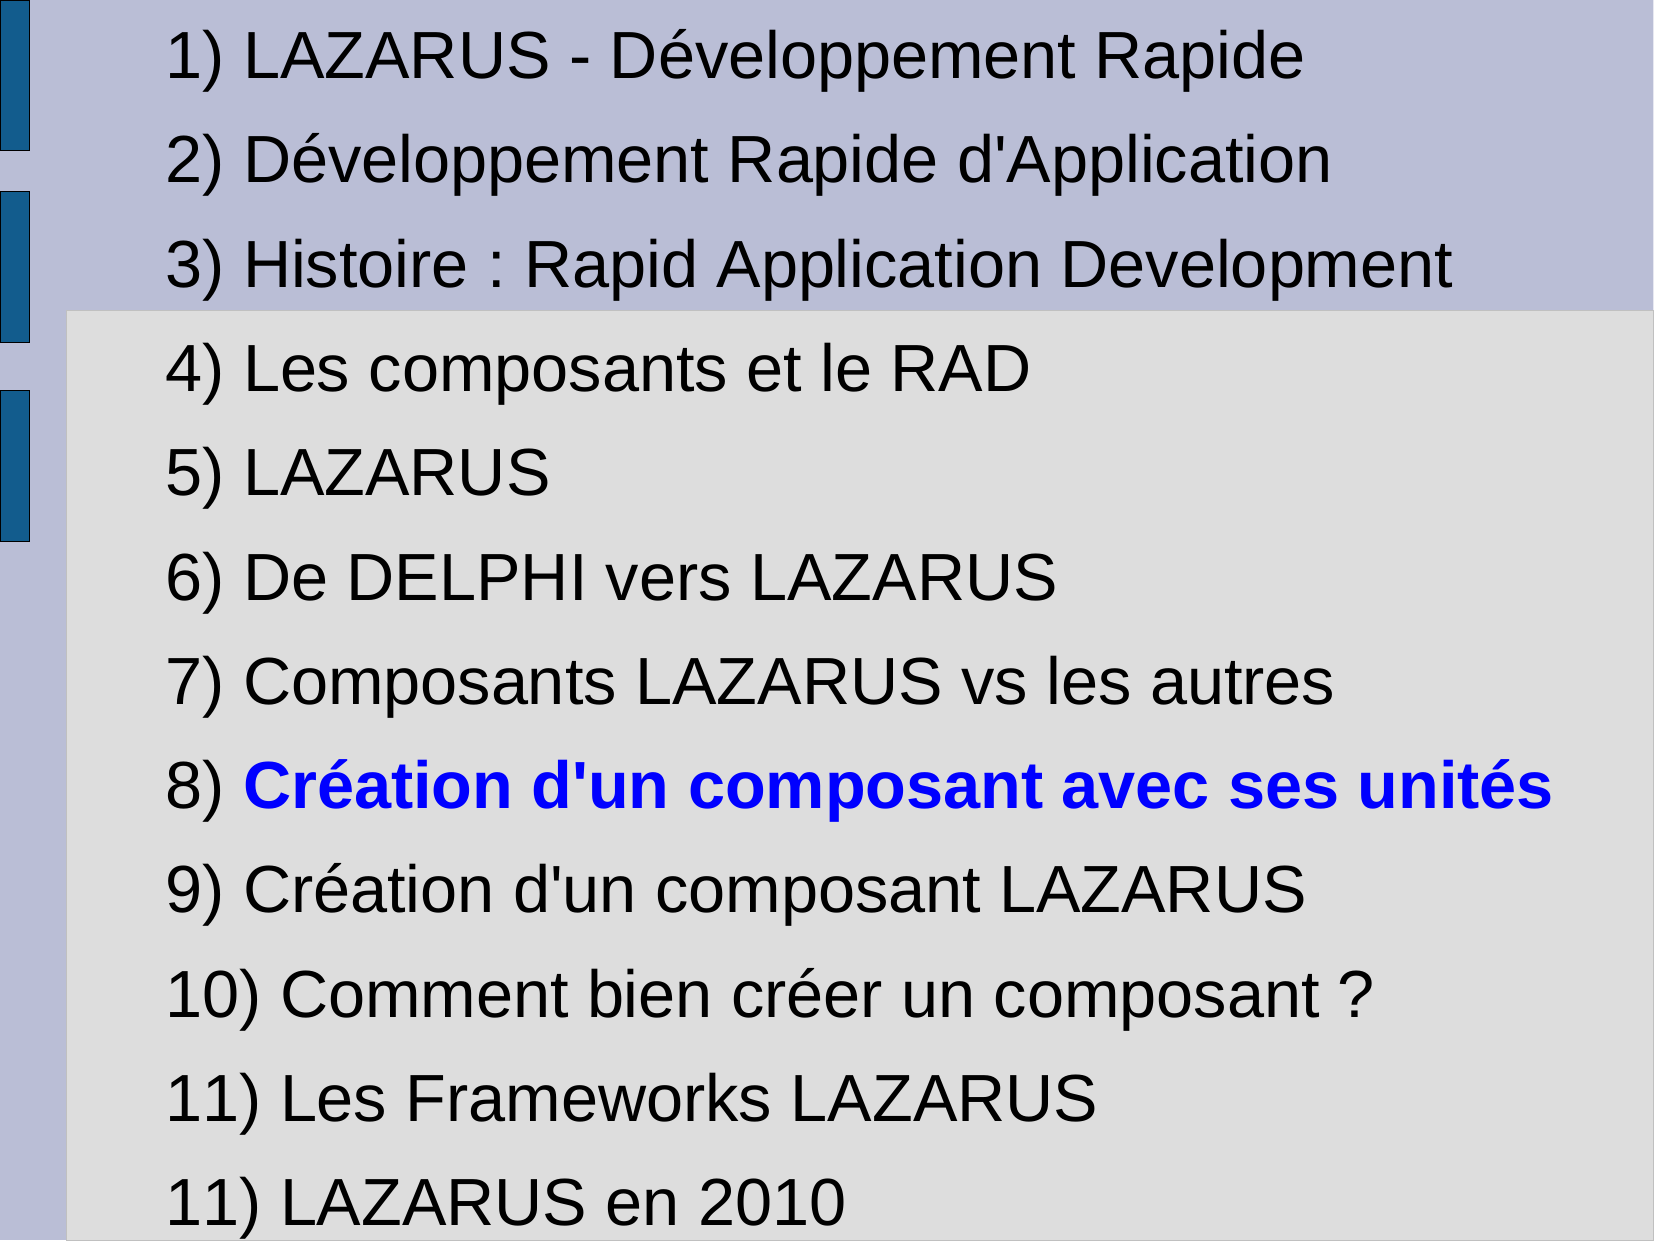

# 1) LAZARUS - Développement Rapide
2) Développement Rapide d'Application
3) Histoire : Rapid Application Development
4) Les composants et le RAD
5) LAZARUS
6) De DELPHI vers LAZARUS
7) Composants LAZARUS vs les autres
8) Création d'un composant avec ses unités
9) Création d'un composant LAZARUS
10) Comment bien créer un composant ?
11) Les Frameworks LAZARUS
11) LAZARUS en 2010